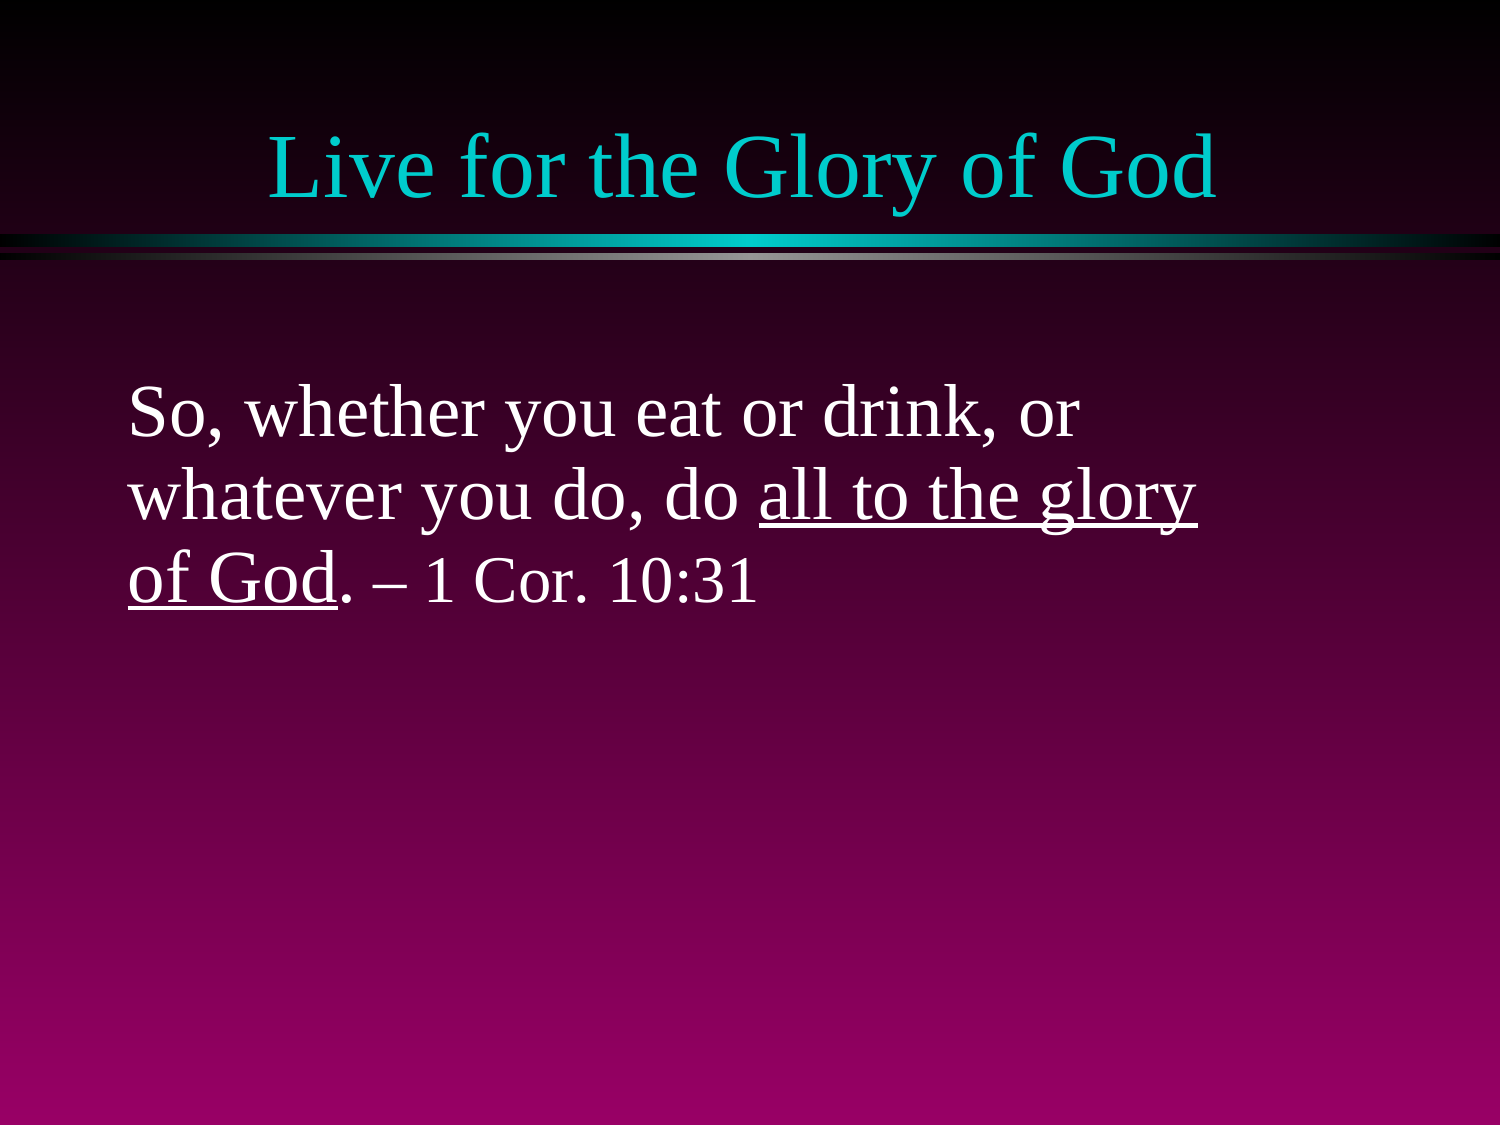

# Live for the Glory of God
So, whether you eat or drink, or whatever you do, do all to the glory of God. – 1 Cor. 10:31